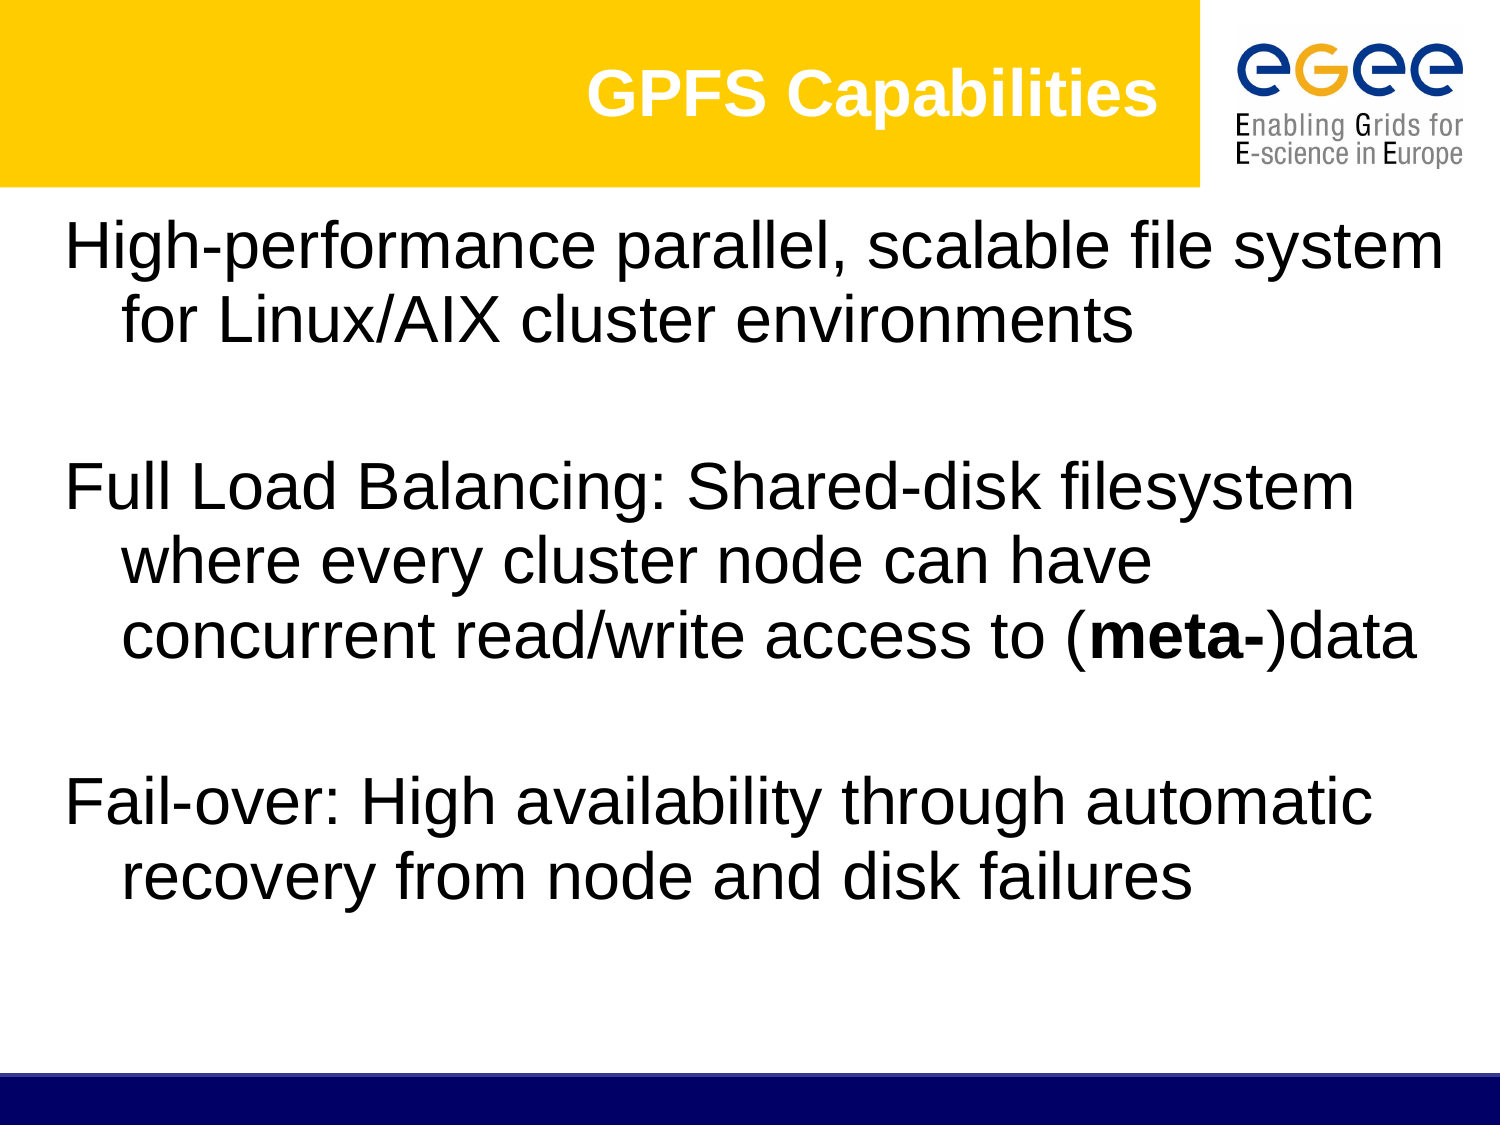

# GPFS Capabilities
High-performance parallel, scalable file system for Linux/AIX cluster environments
Full Load Balancing: Shared-disk filesystem where every cluster node can have concurrent read/write access to (meta-)data
Fail-over: High availability through automatic recovery from node and disk failures